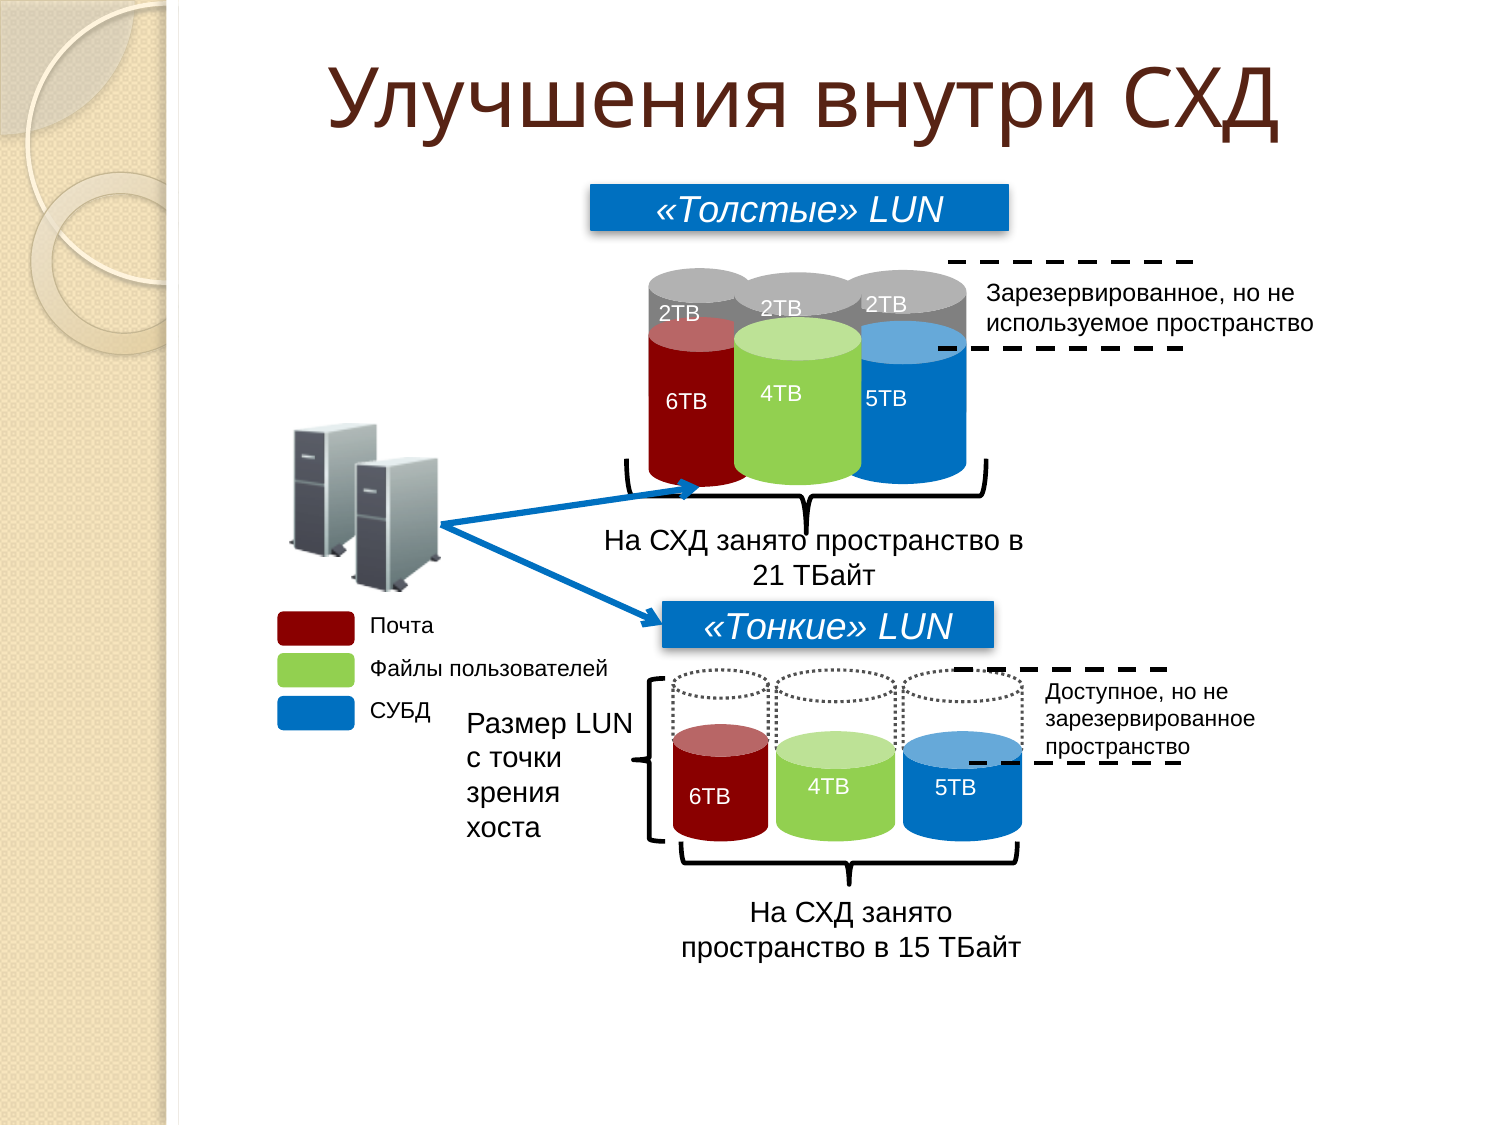

# Улучшения внутри СХД
«Толстые» LUN
Зарезервированное, но не используемое пространство
2TB
2TB
2TB
4TB
5TB
6TB
Почта
Файлы пользователей
СУБД
На СХД занято пространство в 21 TБайт
«Тонкие» LUN
Размер LUN с точки зрения хоста
4TB
5TB
6TB
На СХД занято пространство в 15 TБайт
Доступное, но не зарезервированное пространство